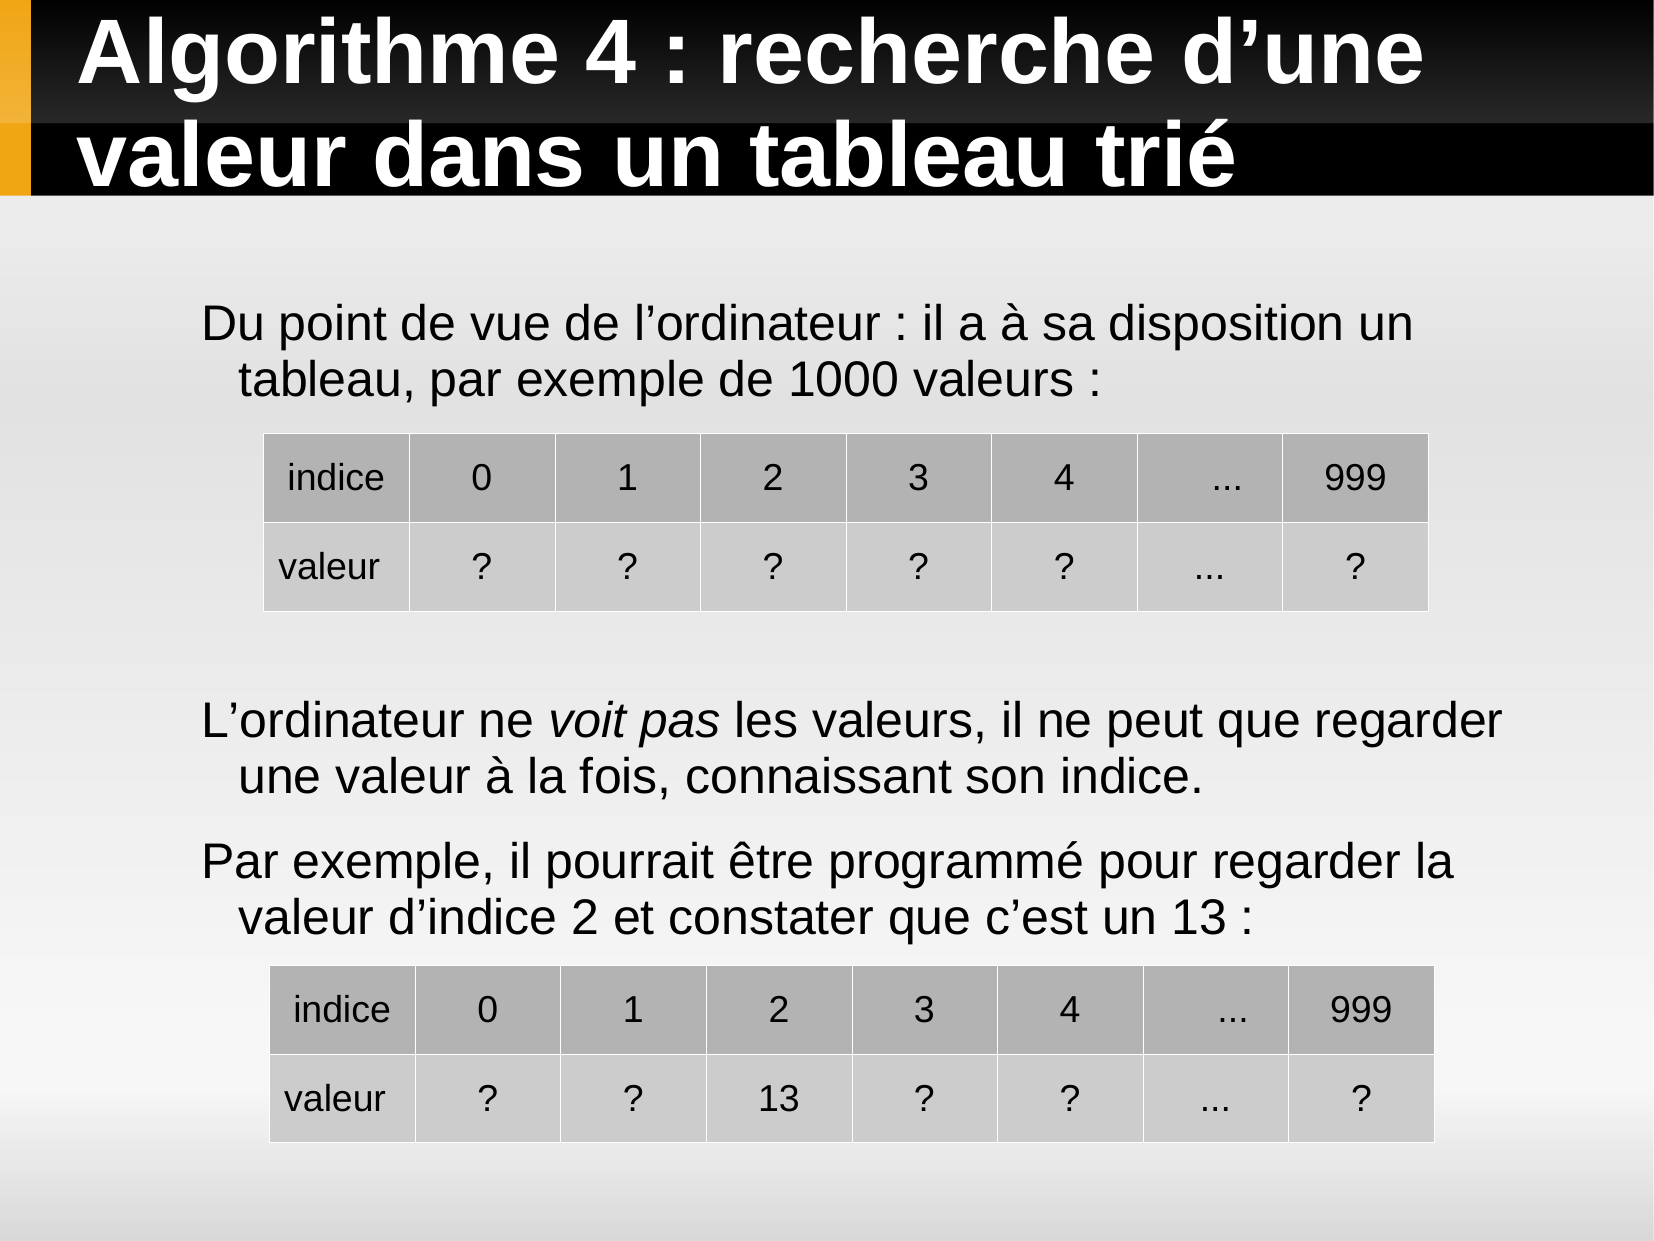

Algorithme 4 : recherche d’une valeur dans un tableau trié
# Du point de vue de l’ordinateur : il a à sa disposition un tableau, par exemple de 1000 valeurs :
L’ordinateur ne voit pas les valeurs, il ne peut que regarder une valeur à la fois, connaissant son indice.
Par exemple, il pourrait être programmé pour regarder la valeur d’indice 2 et constater que c’est un 13 :
| indice | 0 | 1 | 2 | 3 | 4 | ... | 999 |
| --- | --- | --- | --- | --- | --- | --- | --- |
| valeur | ? | ? | ? | ? | ? | ... | ? |
| indice | 0 | 1 | 2 | 3 | 4 | ... | 999 |
| --- | --- | --- | --- | --- | --- | --- | --- |
| valeur | ? | ? | 13 | ? | ? | ... | ? |